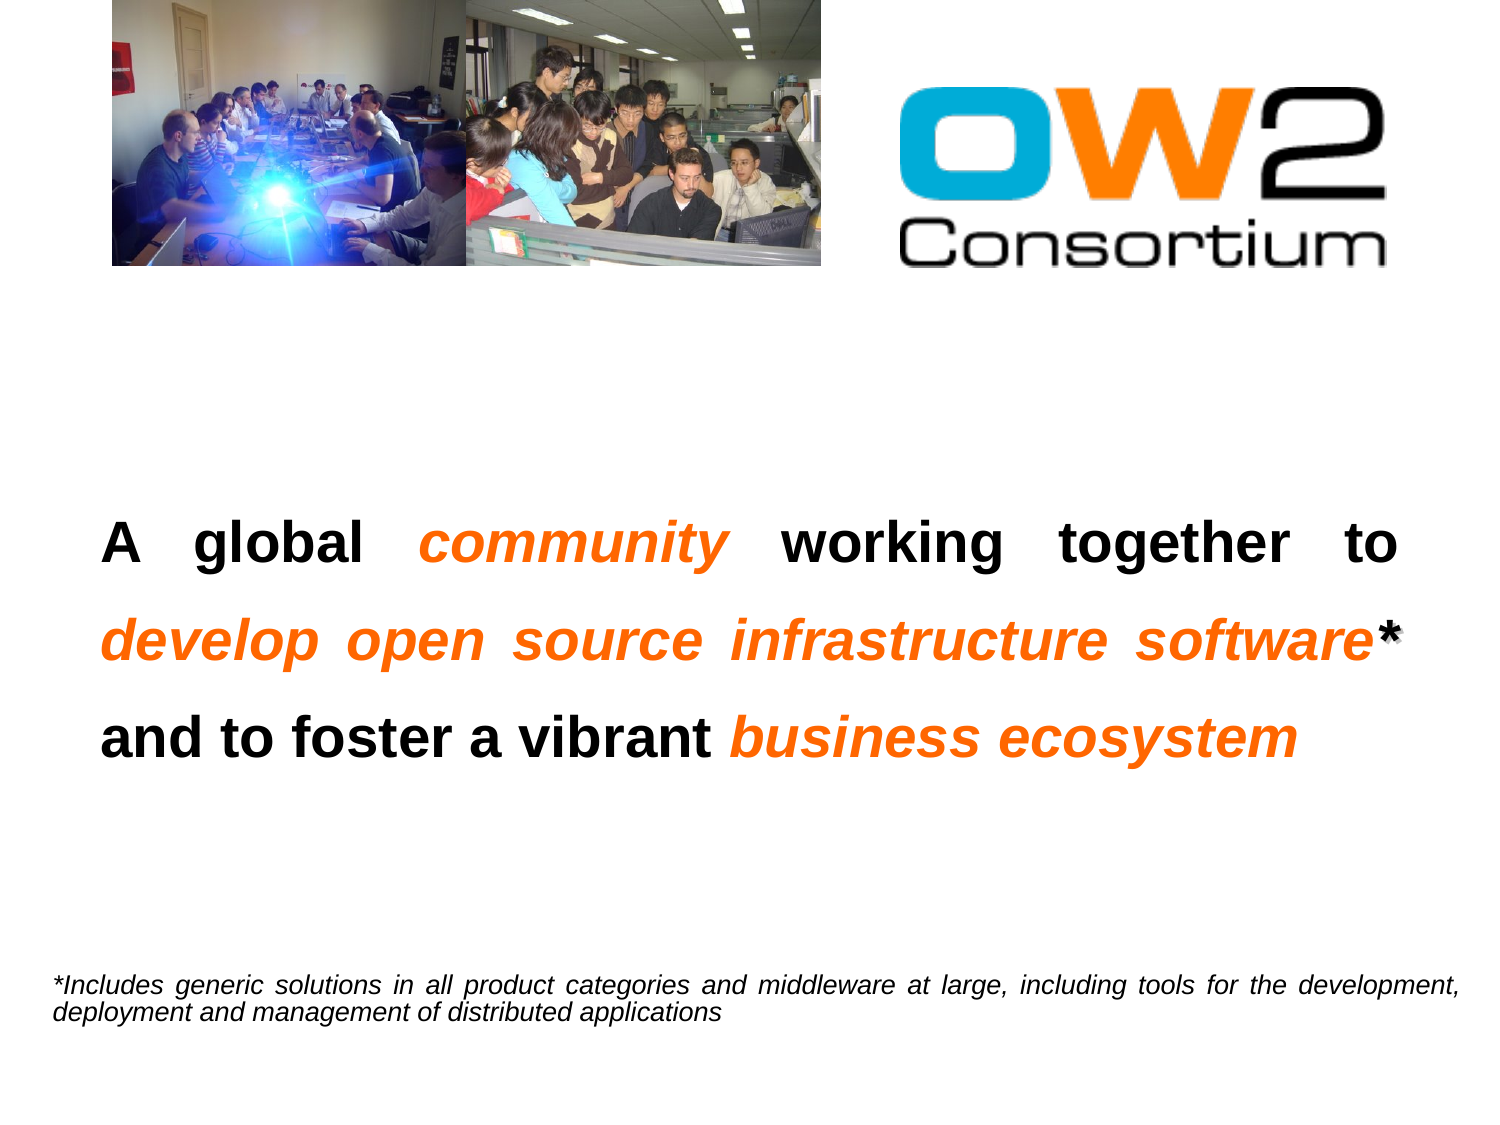

# A global community working together to develop open source infrastructure software* and to foster a vibrant business ecosystem
*Includes generic solutions in all product categories and middleware at large, including tools for the development, deployment and management of distributed applications